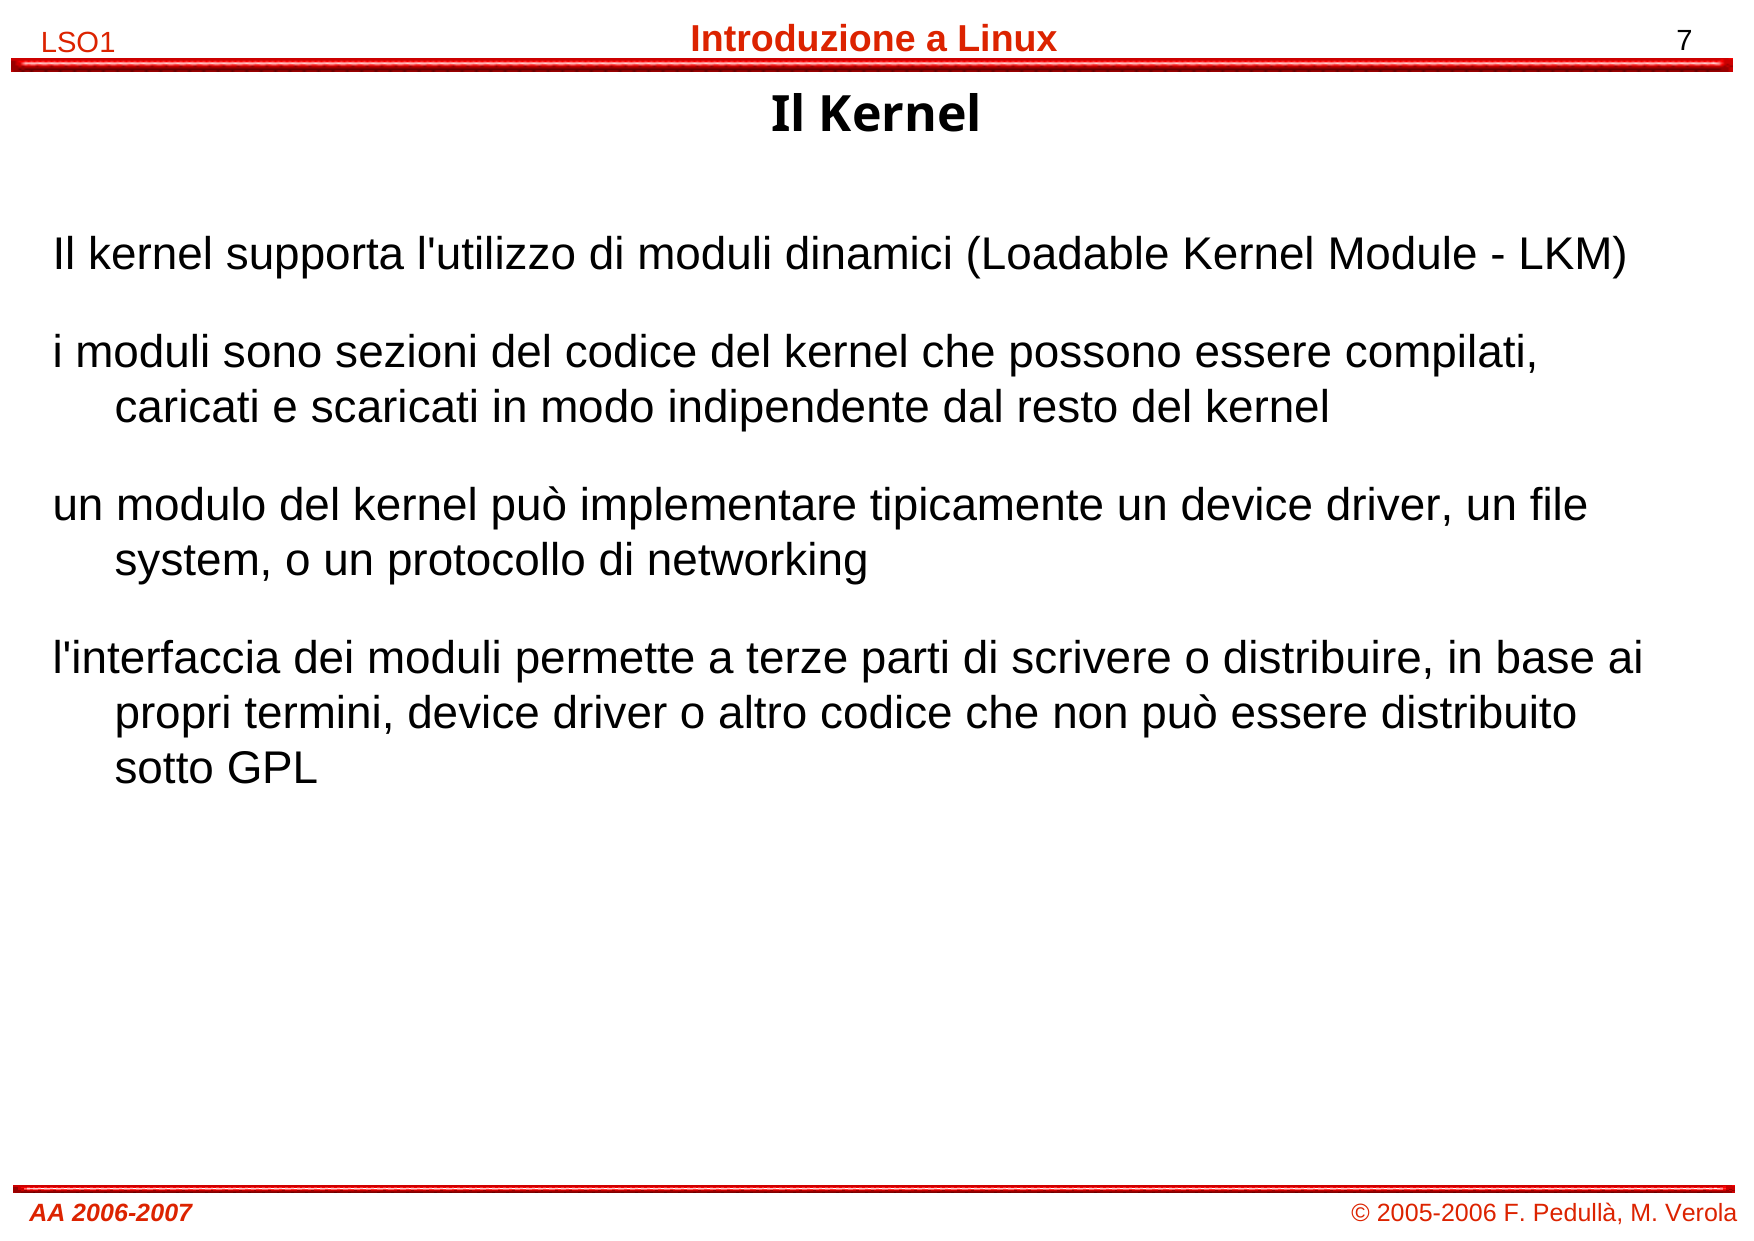

# Il Kernel
Il kernel supporta l'utilizzo di moduli dinamici (Loadable Kernel Module - LKM)
i moduli sono sezioni del codice del kernel che possono essere compilati, caricati e scaricati in modo indipendente dal resto del kernel
un modulo del kernel può implementare tipicamente un device driver, un file system, o un protocollo di networking
l'interfaccia dei moduli permette a terze parti di scrivere o distribuire, in base ai propri termini, device driver o altro codice che non può essere distribuito sotto GPL